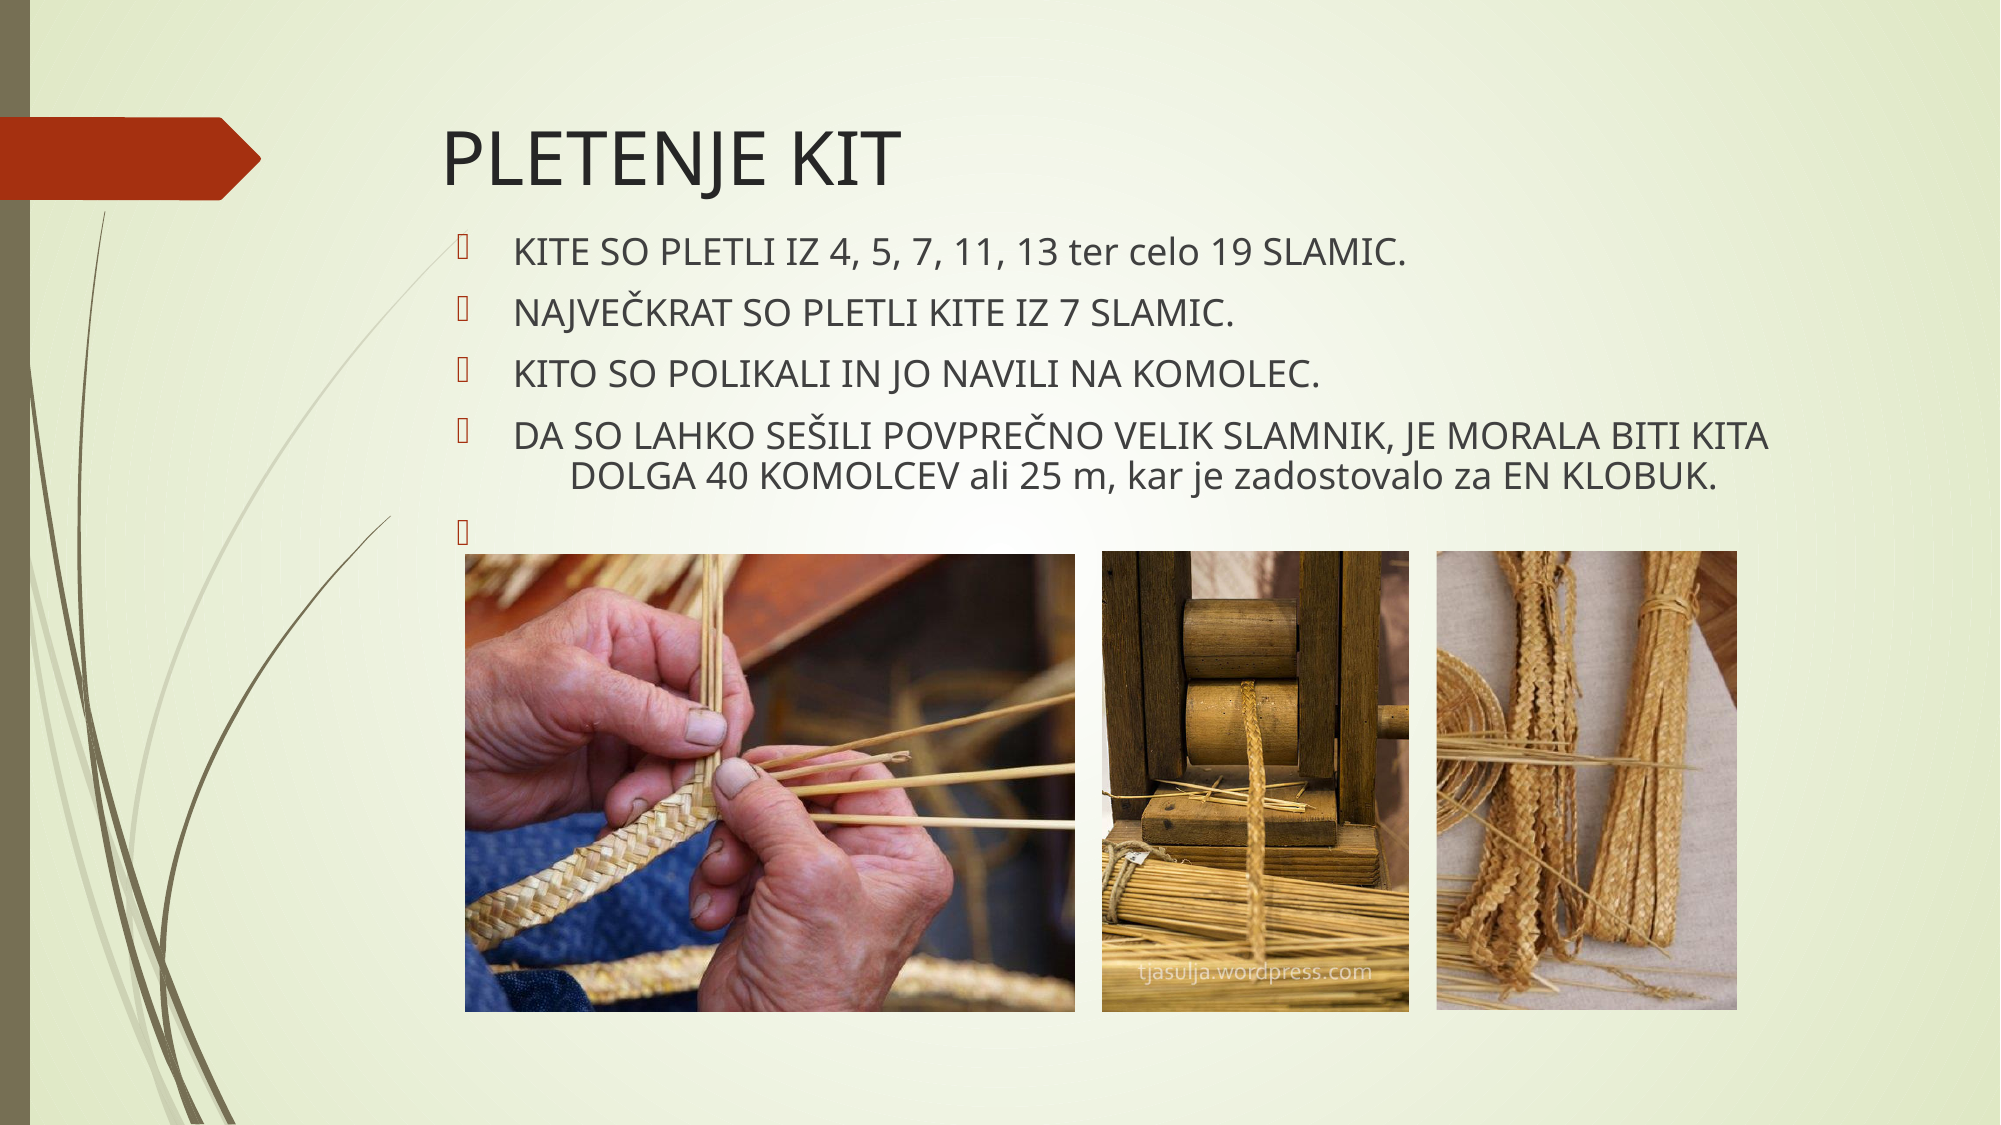

# PLETENJE KIT
KITE SO PLETLI IZ 4, 5, 7, 11, 13 ter celo 19 SLAMIC.
NAJVEČKRAT SO PLETLI KITE IZ 7 SLAMIC.
KITO SO POLIKALI IN JO NAVILI NA KOMOLEC.
DA SO LAHKO SEŠILI POVPREČNO VELIK SLAMNIK, JE MORALA BITI KITA DOLGA 40 KOMOLCEV ali 25 m, kar je zadostovalo za EN KLOBUK.